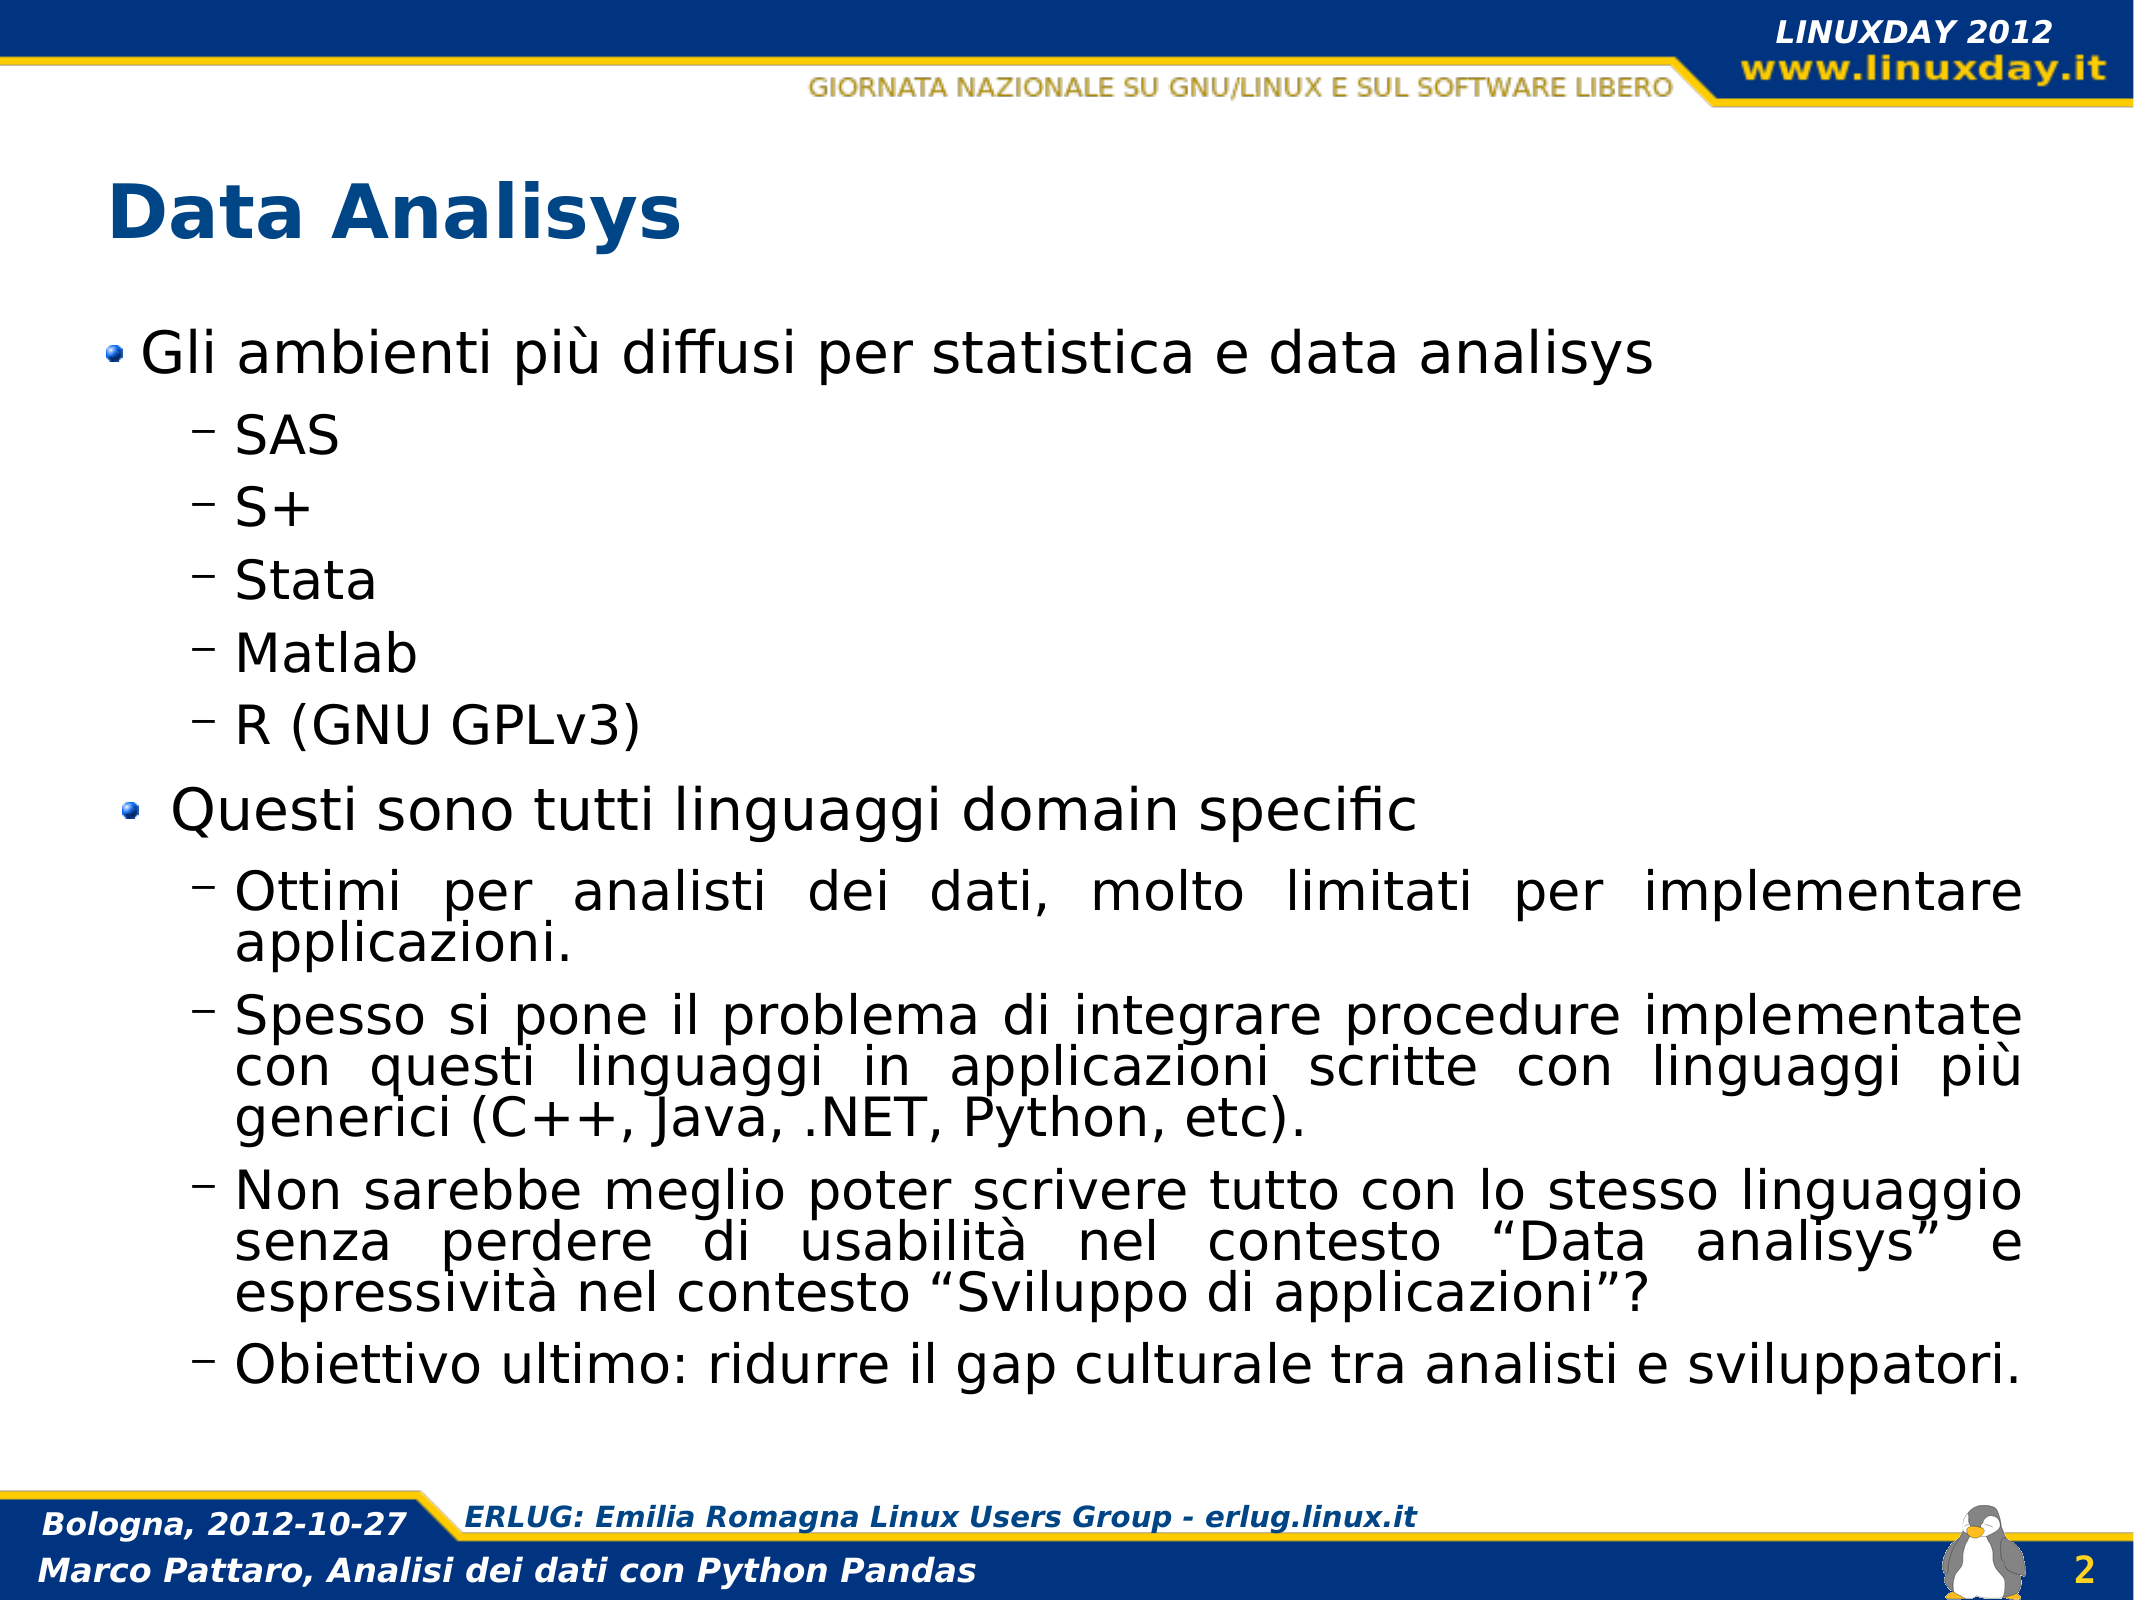

# Data Analisys
 Gli ambienti più diffusi per statistica e data analisys
SAS
S+
Stata
Matlab
R (GNU GPLv3)
Questi sono tutti linguaggi domain specific
Ottimi per analisti dei dati, molto limitati per implementare applicazioni.
Spesso si pone il problema di integrare procedure implementate con questi linguaggi in applicazioni scritte con linguaggi più generici (C++, Java, .NET, Python, etc).
Non sarebbe meglio poter scrivere tutto con lo stesso linguaggio senza perdere di usabilità nel contesto “Data analisys” e espressività nel contesto “Sviluppo di applicazioni”?
Obiettivo ultimo: ridurre il gap culturale tra analisti e sviluppatori.